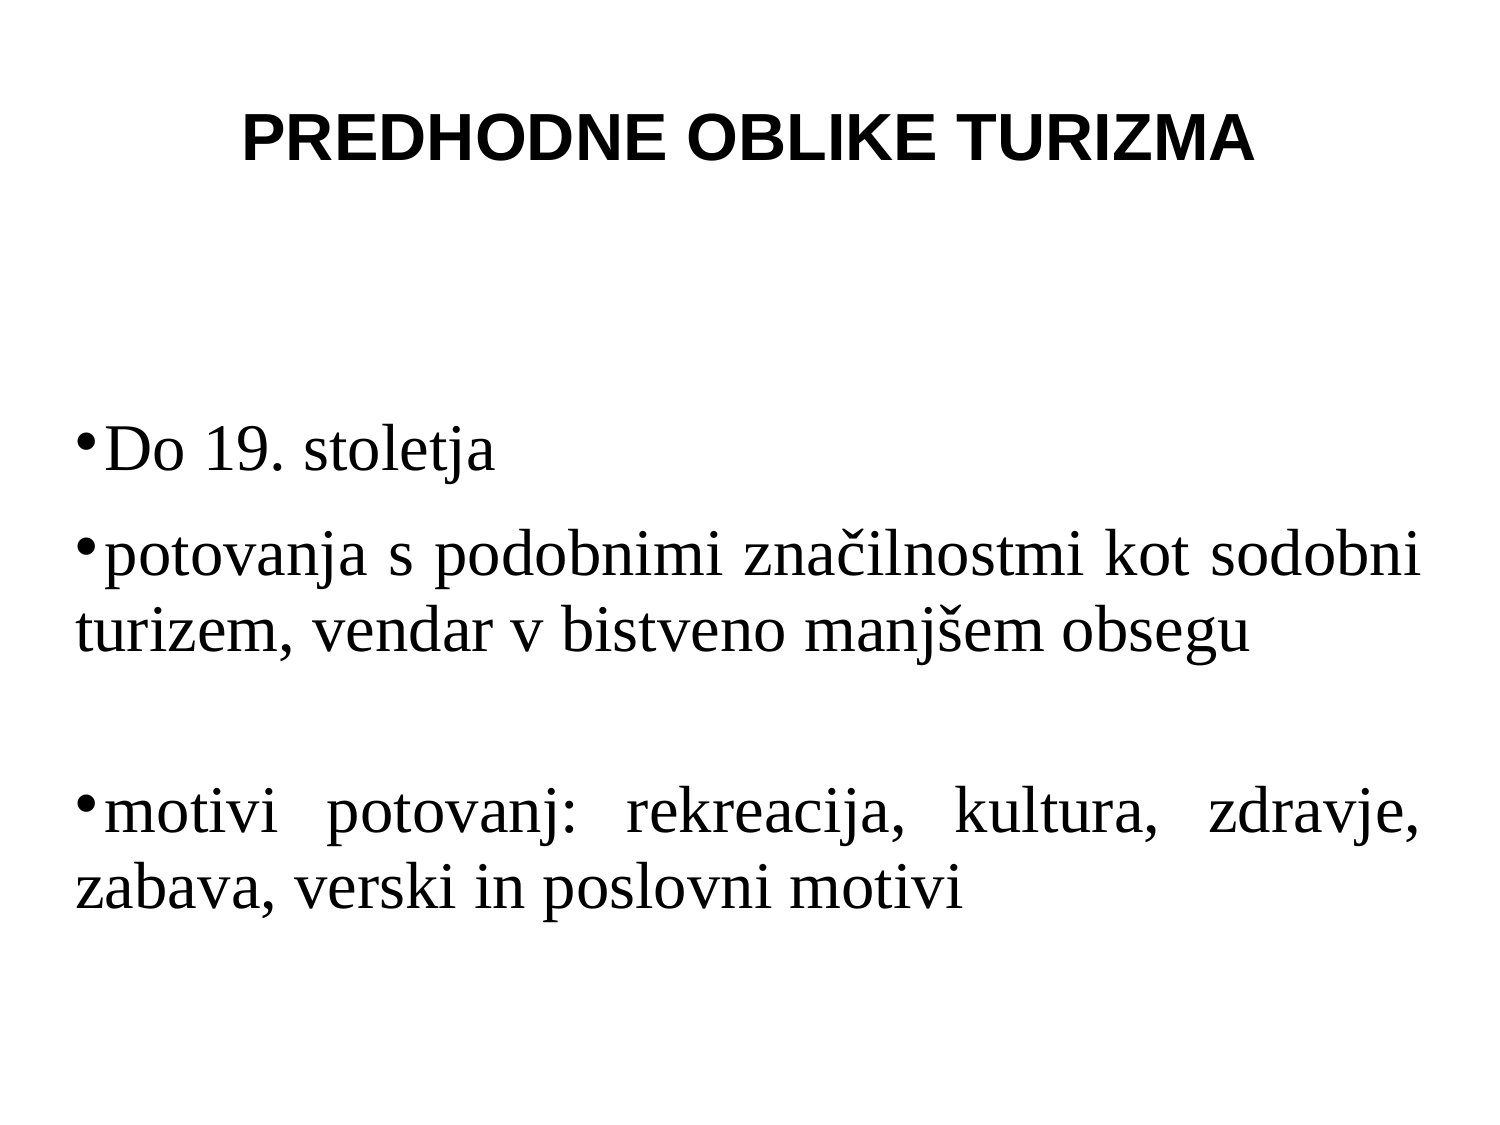

# PREDHODNE OBLIKE TURIZMA
Do 19. stoletja
potovanja s podobnimi značilnostmi kot sodobni turizem, vendar v bistveno manjšem obsegu
motivi potovanj: rekreacija, kultura, zdravje, zabava, verski in poslovni motivi